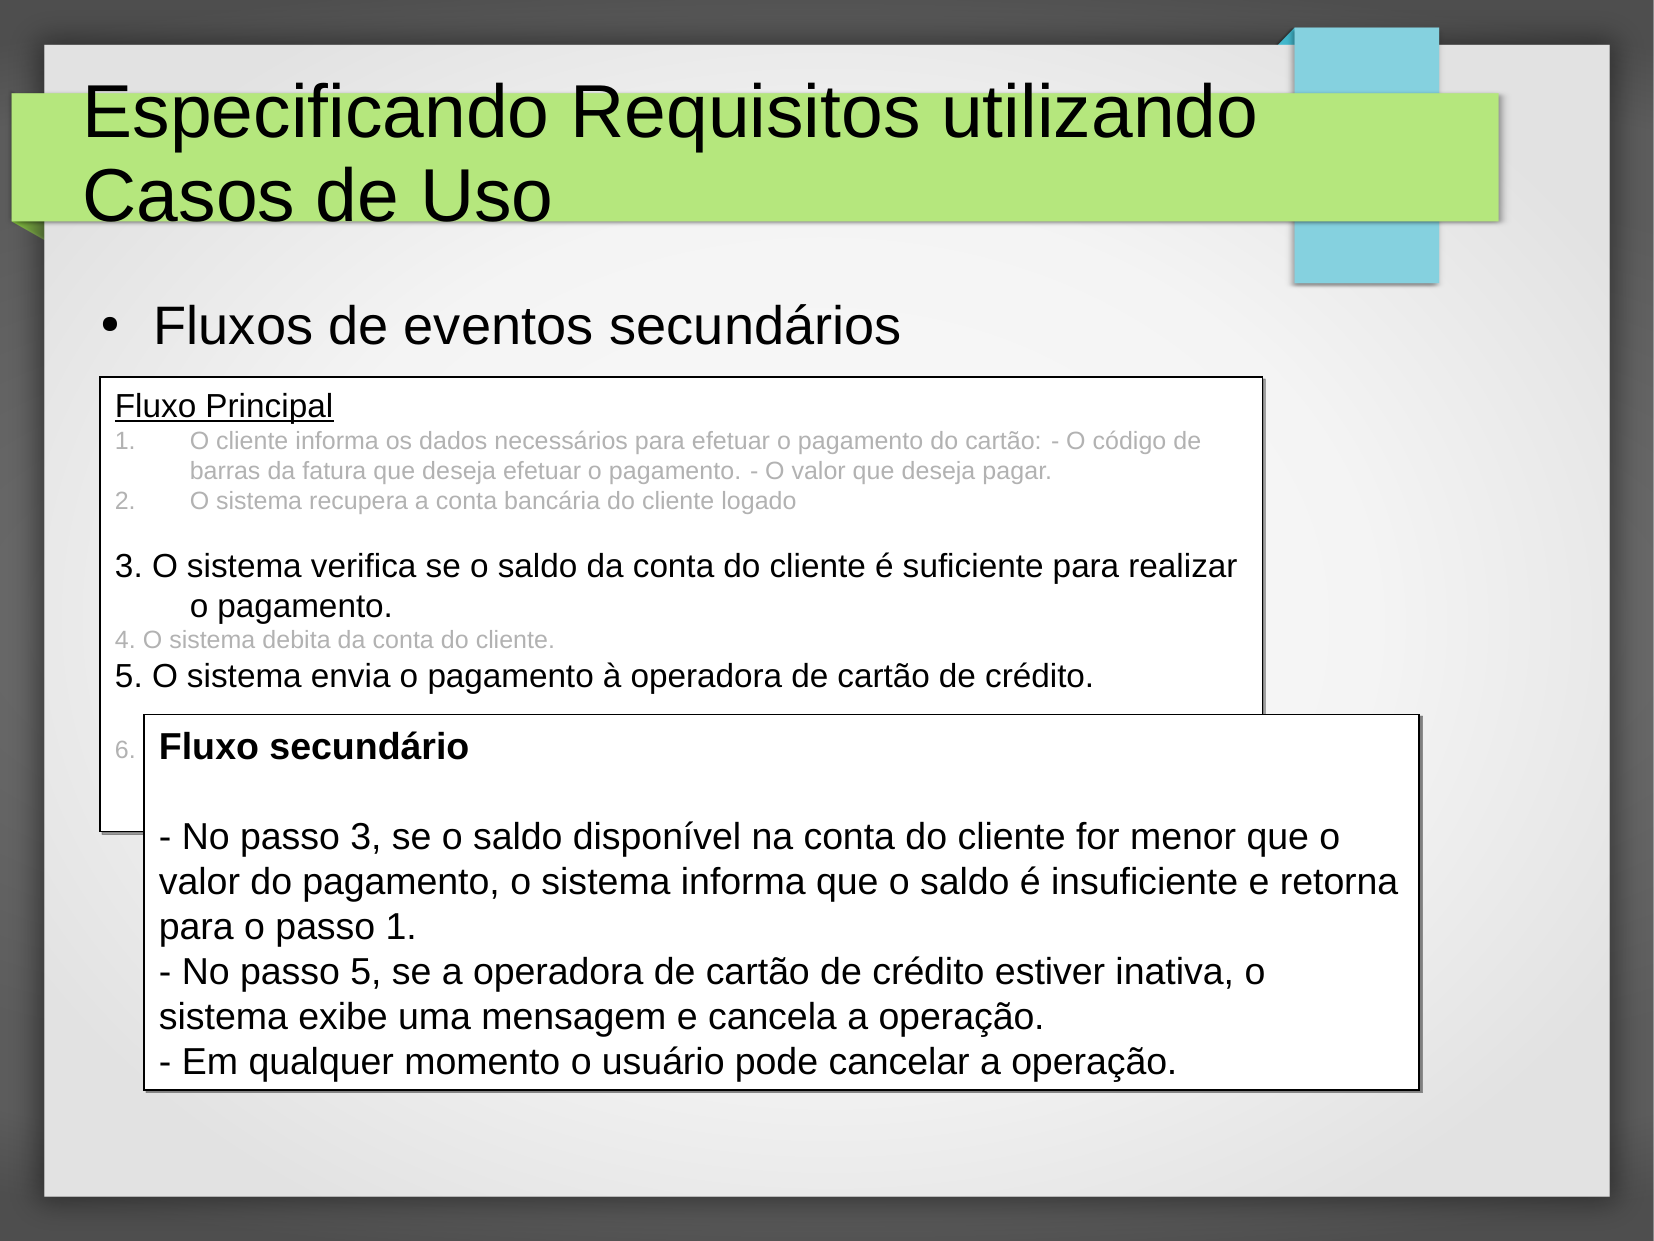

# Especificando Requisitos utilizando Casos de Uso
Fluxos de eventos secundários
Fluxo Principal
O cliente informa os dados necessários para efetuar o pagamento do cartão: - O código de barras da fatura que deseja efetuar o pagamento. - O valor que deseja pagar.
O sistema recupera a conta bancária do cliente logado
3. O sistema verifica se o saldo da conta do cliente é suficiente para realizar o pagamento.
4. O sistema debita da conta do cliente.
5. O sistema envia o pagamento à operadora de cartão de crédito.
6. O sistema registra a transação de pagamento e emite um comprovante da mesma para o usuário. A transação registrada contém os dados da conta do cliente, o código de barras da fatura, data, hora e valor do pagamento.
Fluxo secundário
- No passo 3, se o saldo disponível na conta do cliente for menor que o valor do pagamento, o sistema informa que o saldo é insuficiente e retorna para o passo 1.
- No passo 5, se a operadora de cartão de crédito estiver inativa, o sistema exibe uma mensagem e cancela a operação.
- Em qualquer momento o usuário pode cancelar a operação.